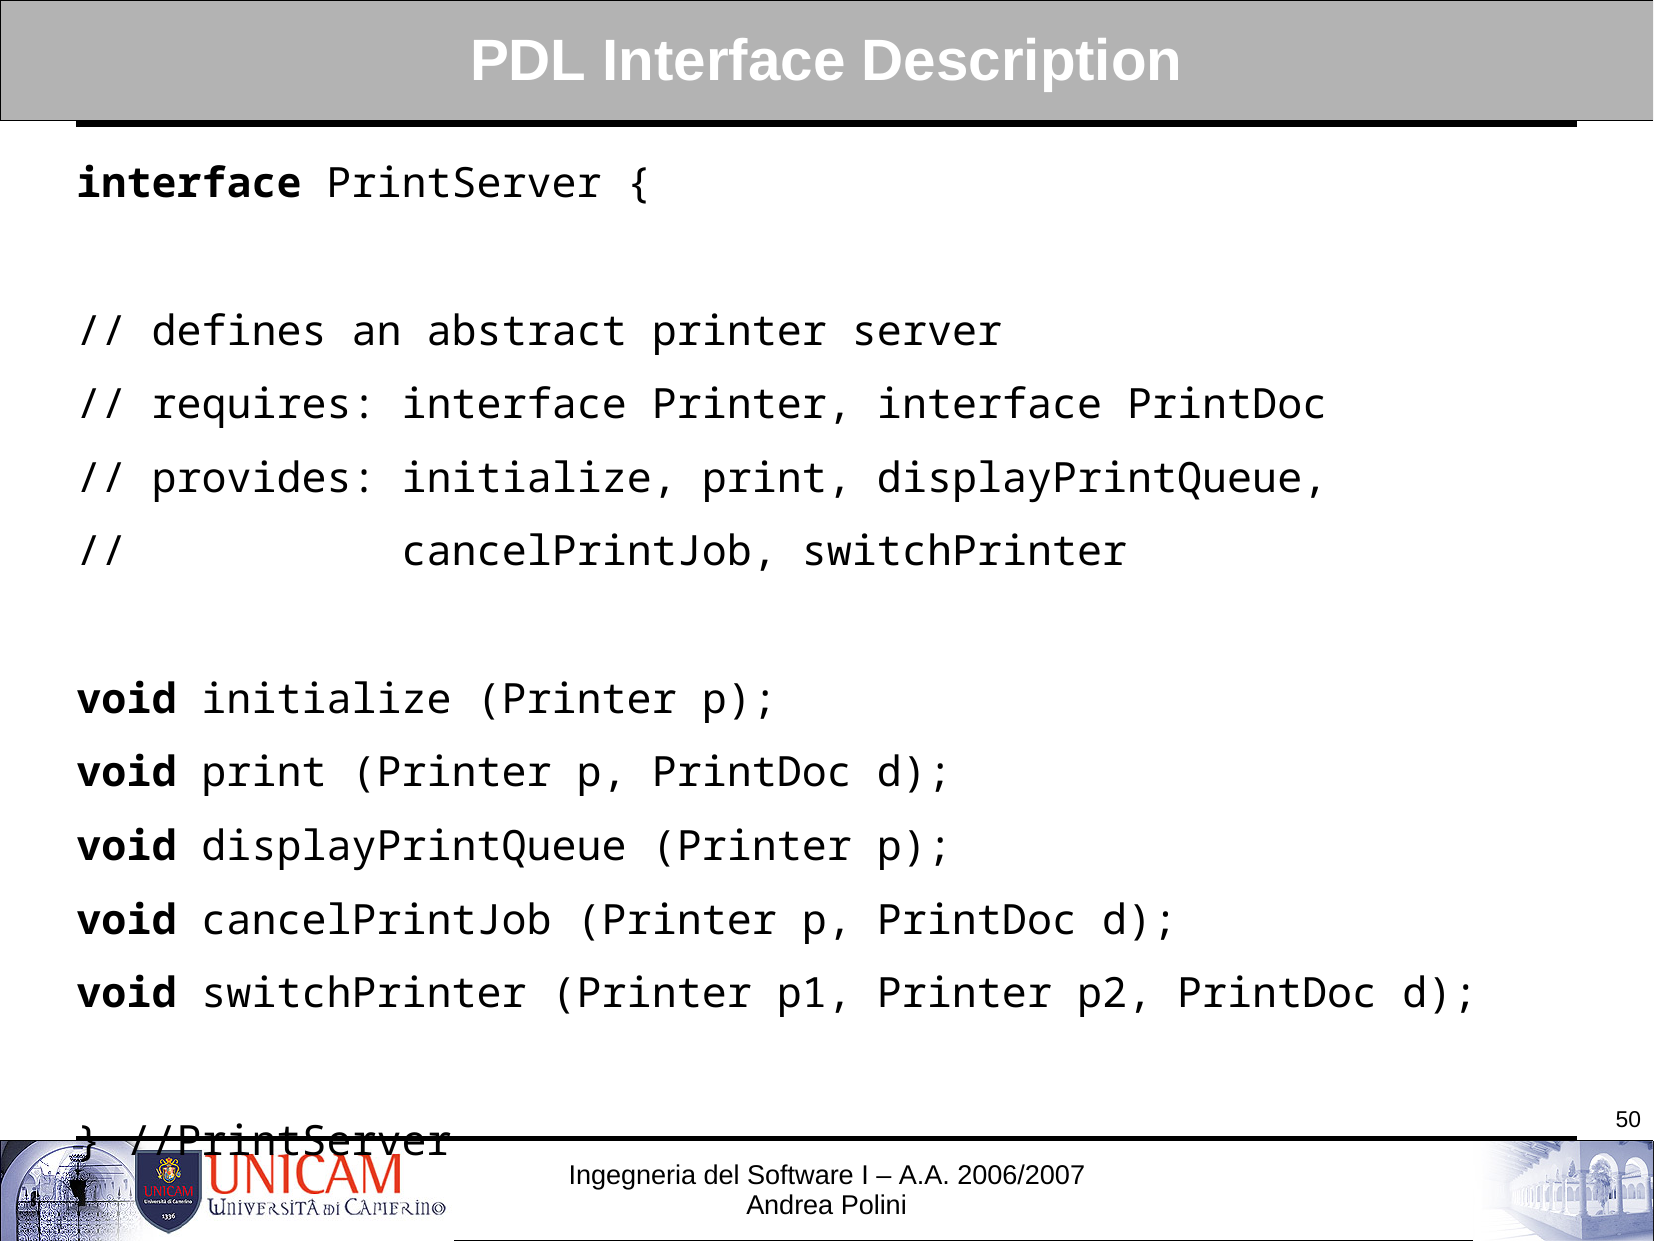

# PDL Interface Description
interface PrintServer {
// defines an abstract printer server
// requires: interface Printer, interface PrintDoc
// provides: initialize, print, displayPrintQueue,
// cancelPrintJob, switchPrinter
void initialize (Printer p);
void print (Printer p, PrintDoc d);
void displayPrintQueue (Printer p);
void cancelPrintJob (Printer p, PrintDoc d);
void switchPrinter (Printer p1, Printer p2, PrintDoc d);
} //PrintServer
50